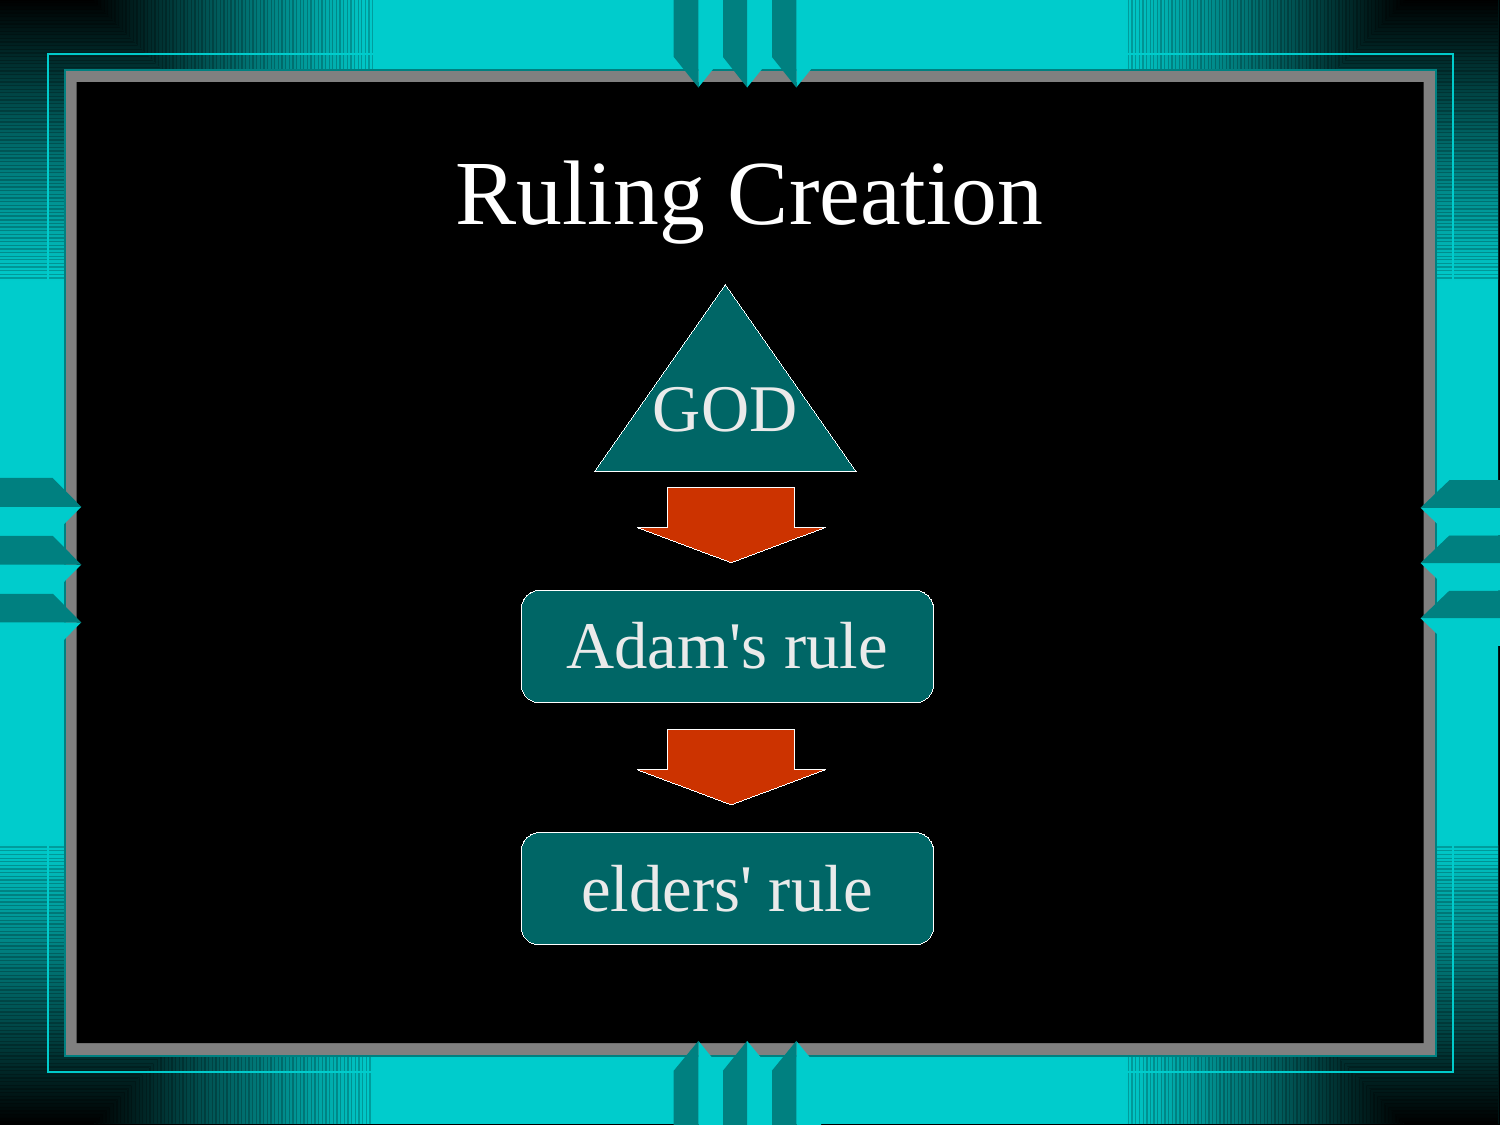

# Ruling Creation
GOD
Adam's rule
elders' rule